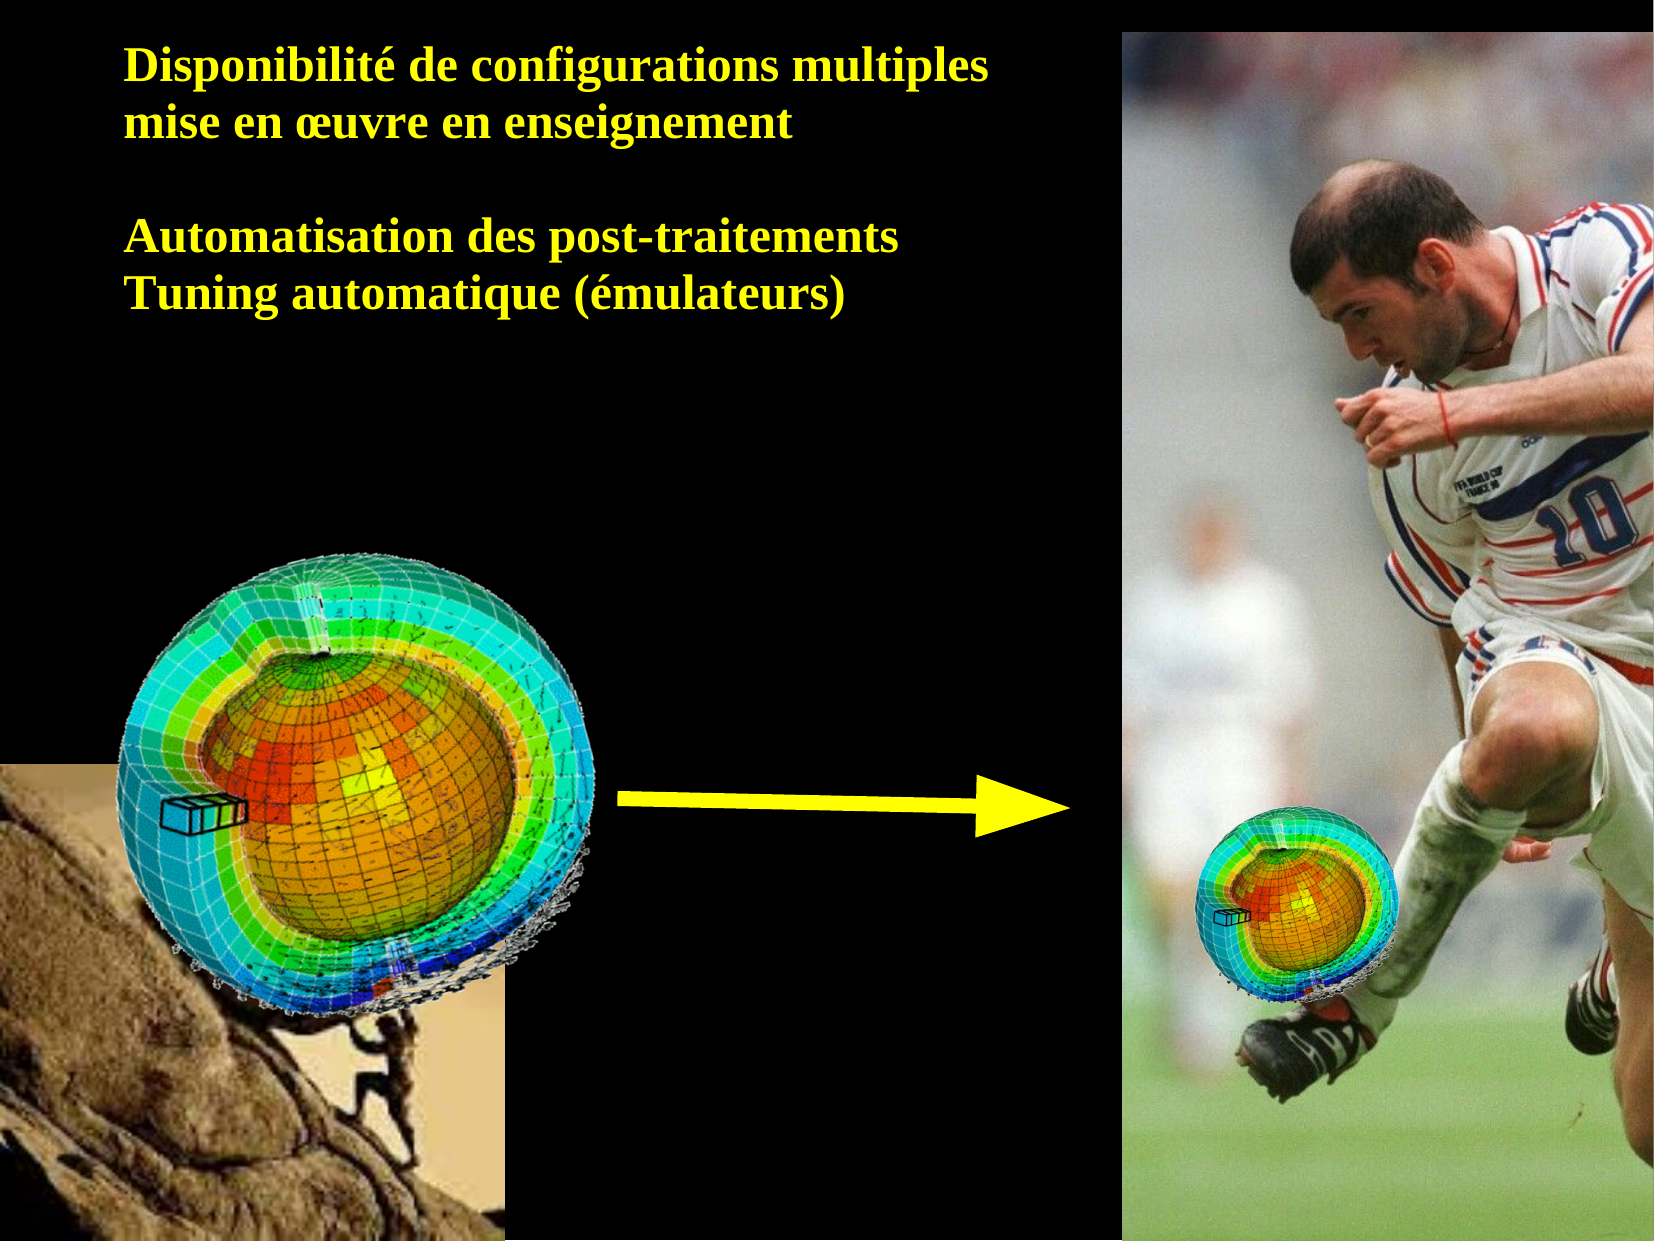

Disponibilité de configurations multiples
mise en œuvre en enseignement
Automatisation des post-traitements
Tuning automatique (émulateurs)